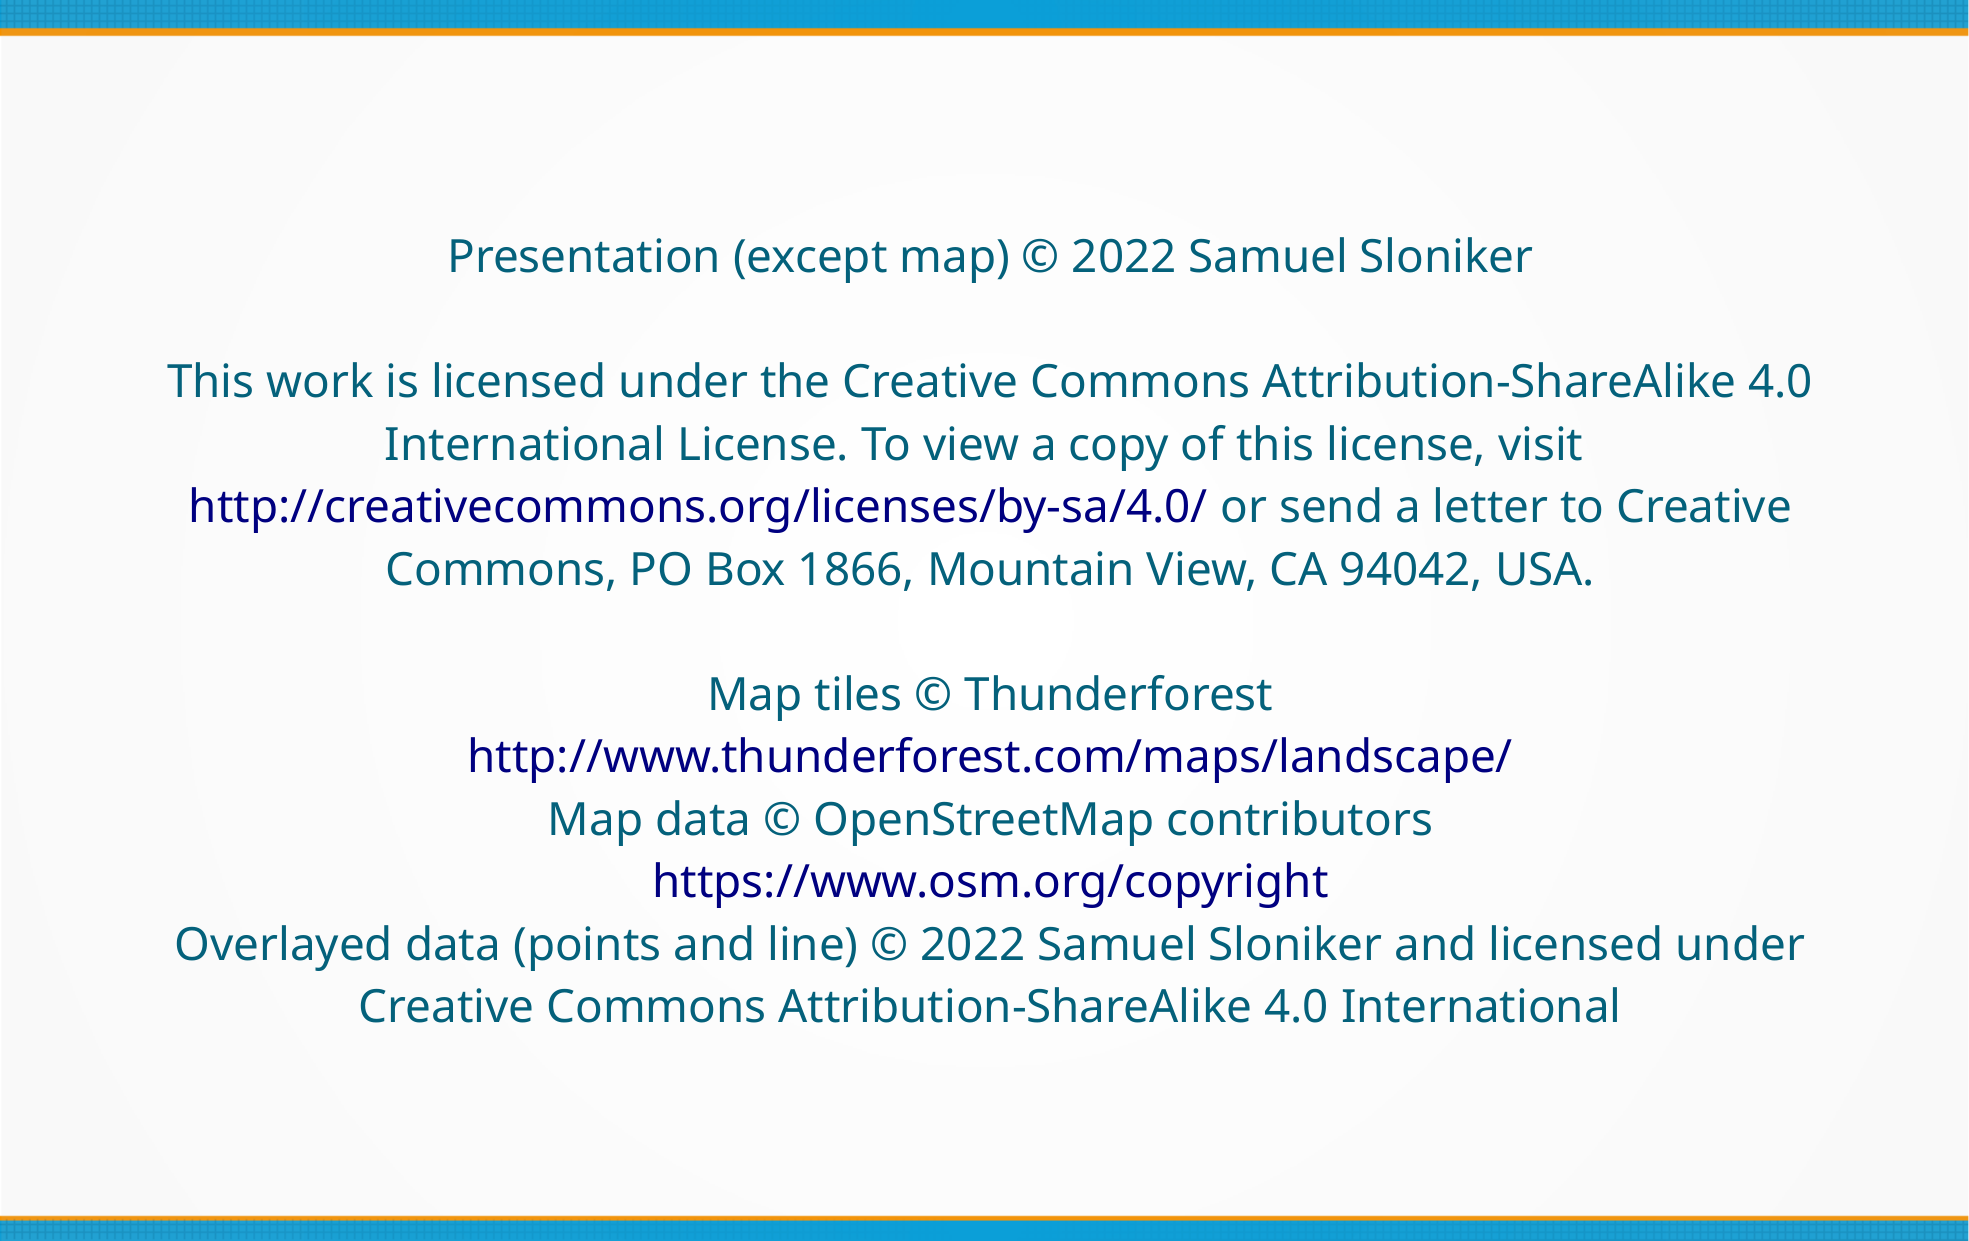

# Presentation (except map) © 2022 Samuel Sloniker
This work is licensed under the Creative Commons Attribution-ShareAlike 4.0 International License. To view a copy of this license, visit http://creativecommons.org/licenses/by-sa/4.0/ or send a letter to Creative Commons, PO Box 1866, Mountain View, CA 94042, USA.
Map tiles © Thunderforest
http://www.thunderforest.com/maps/landscape/
Map data © OpenStreetMap contributors
https://www.osm.org/copyright
Overlayed data (points and line) © 2022 Samuel Sloniker and licensed under Creative Commons Attribution-ShareAlike 4.0 International